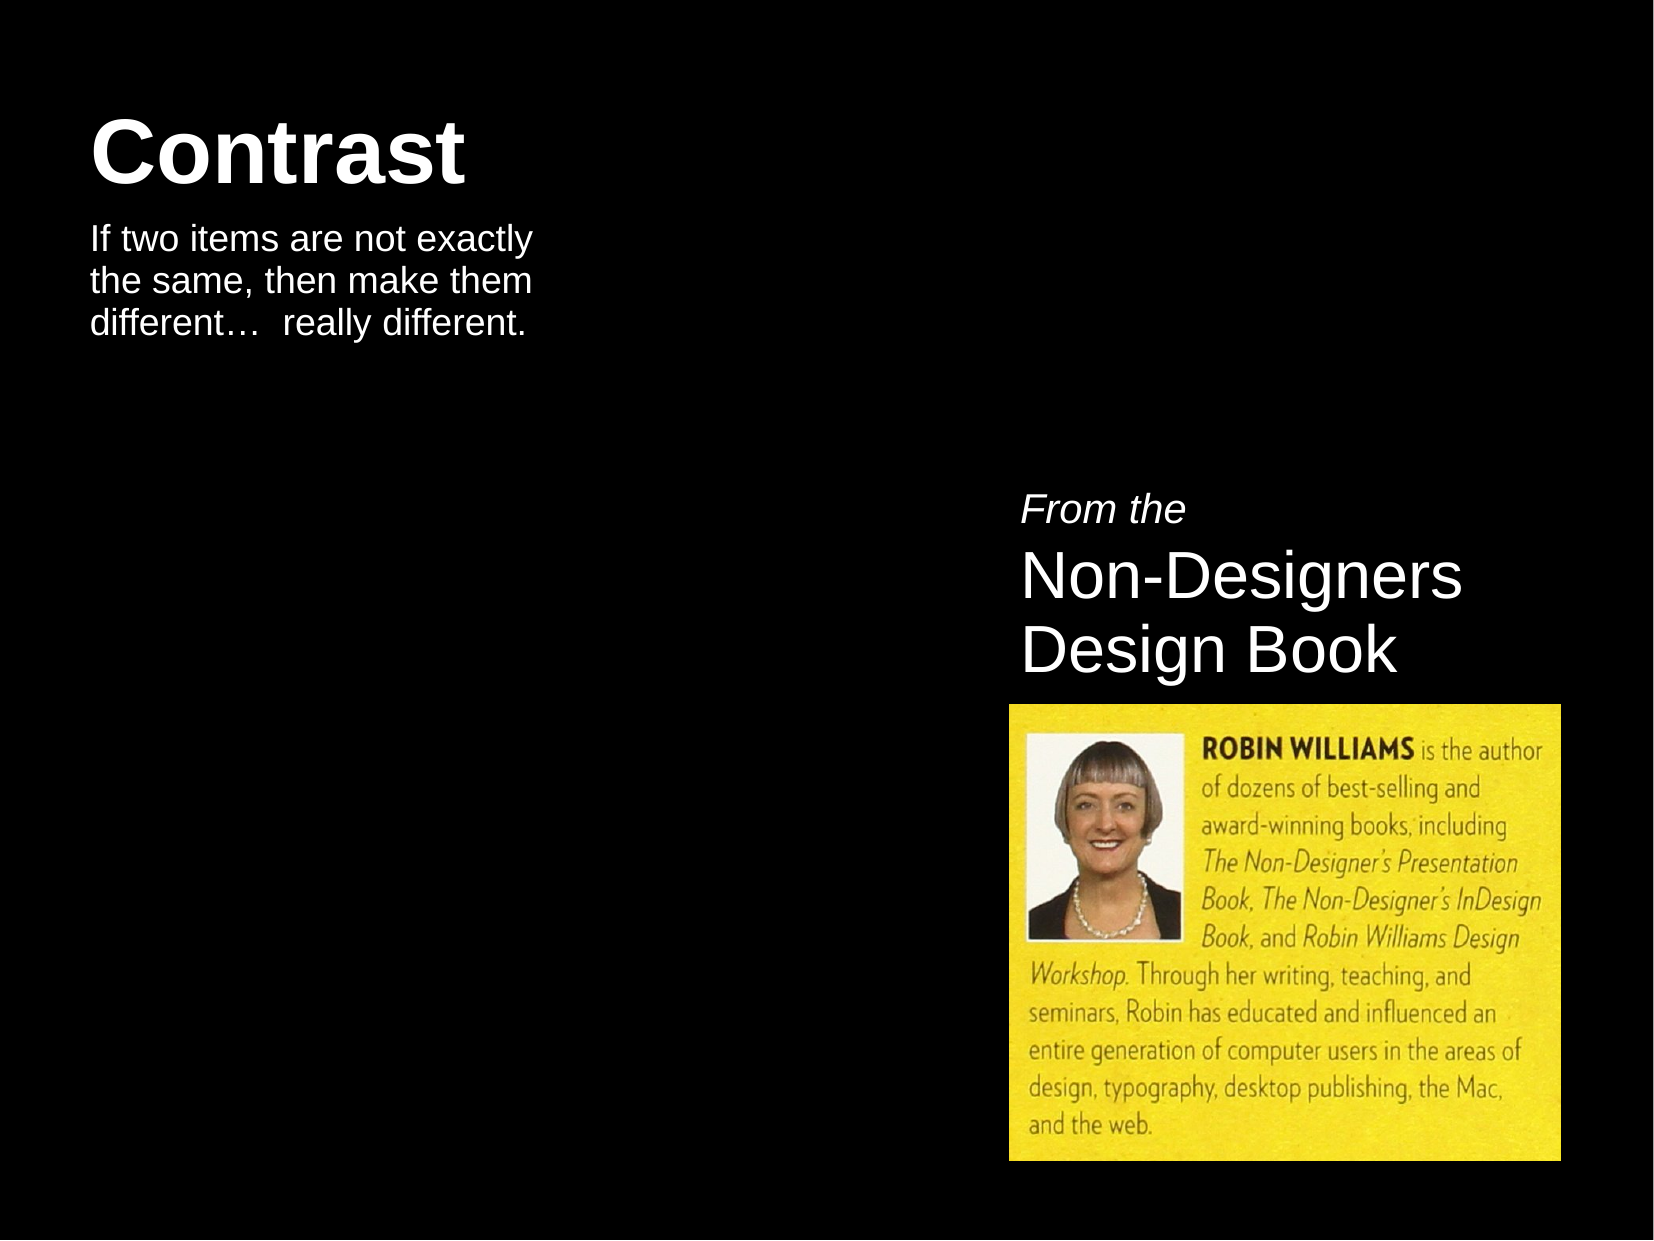

# Contrast
If two items are not exactly the same, then make them different… really different.
From the
Non-Designers
Design Book